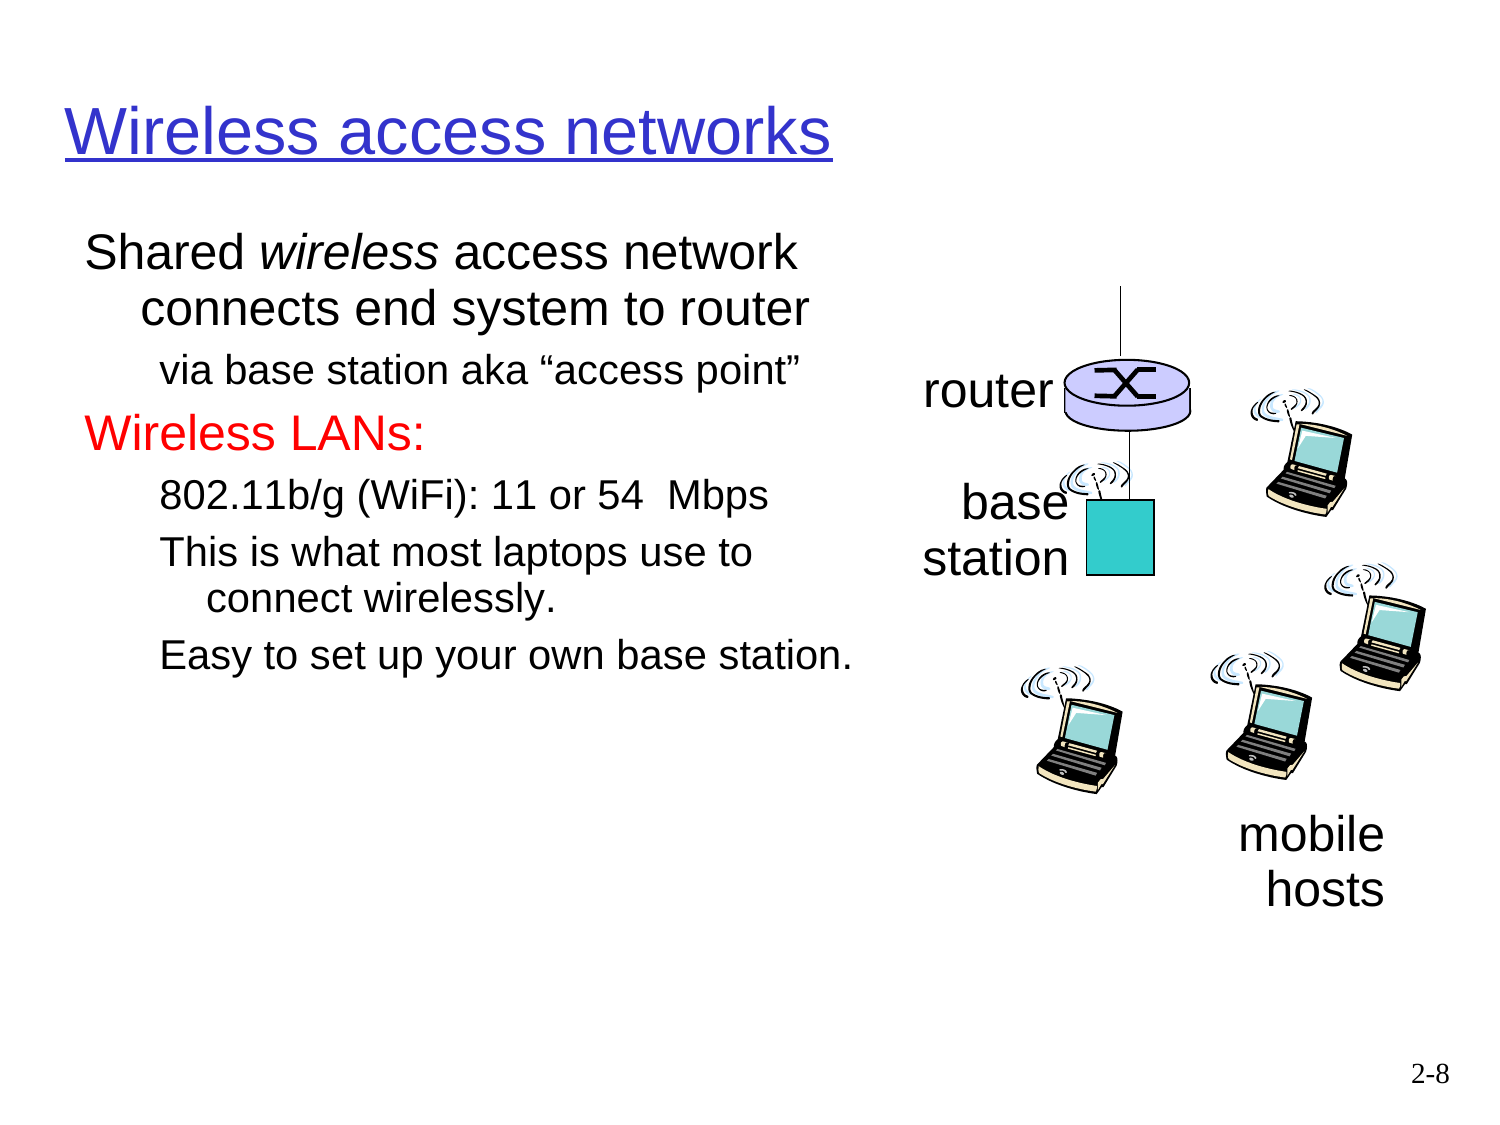

# Wireless access networks
Shared wireless access network connects end system to router
via base station aka “access point”
Wireless LANs:
802.11b/g (WiFi): 11 or 54 Mbps
This is what most laptops use to connect wirelessly.
Easy to set up your own base station.
router
base
station
mobile
hosts
8